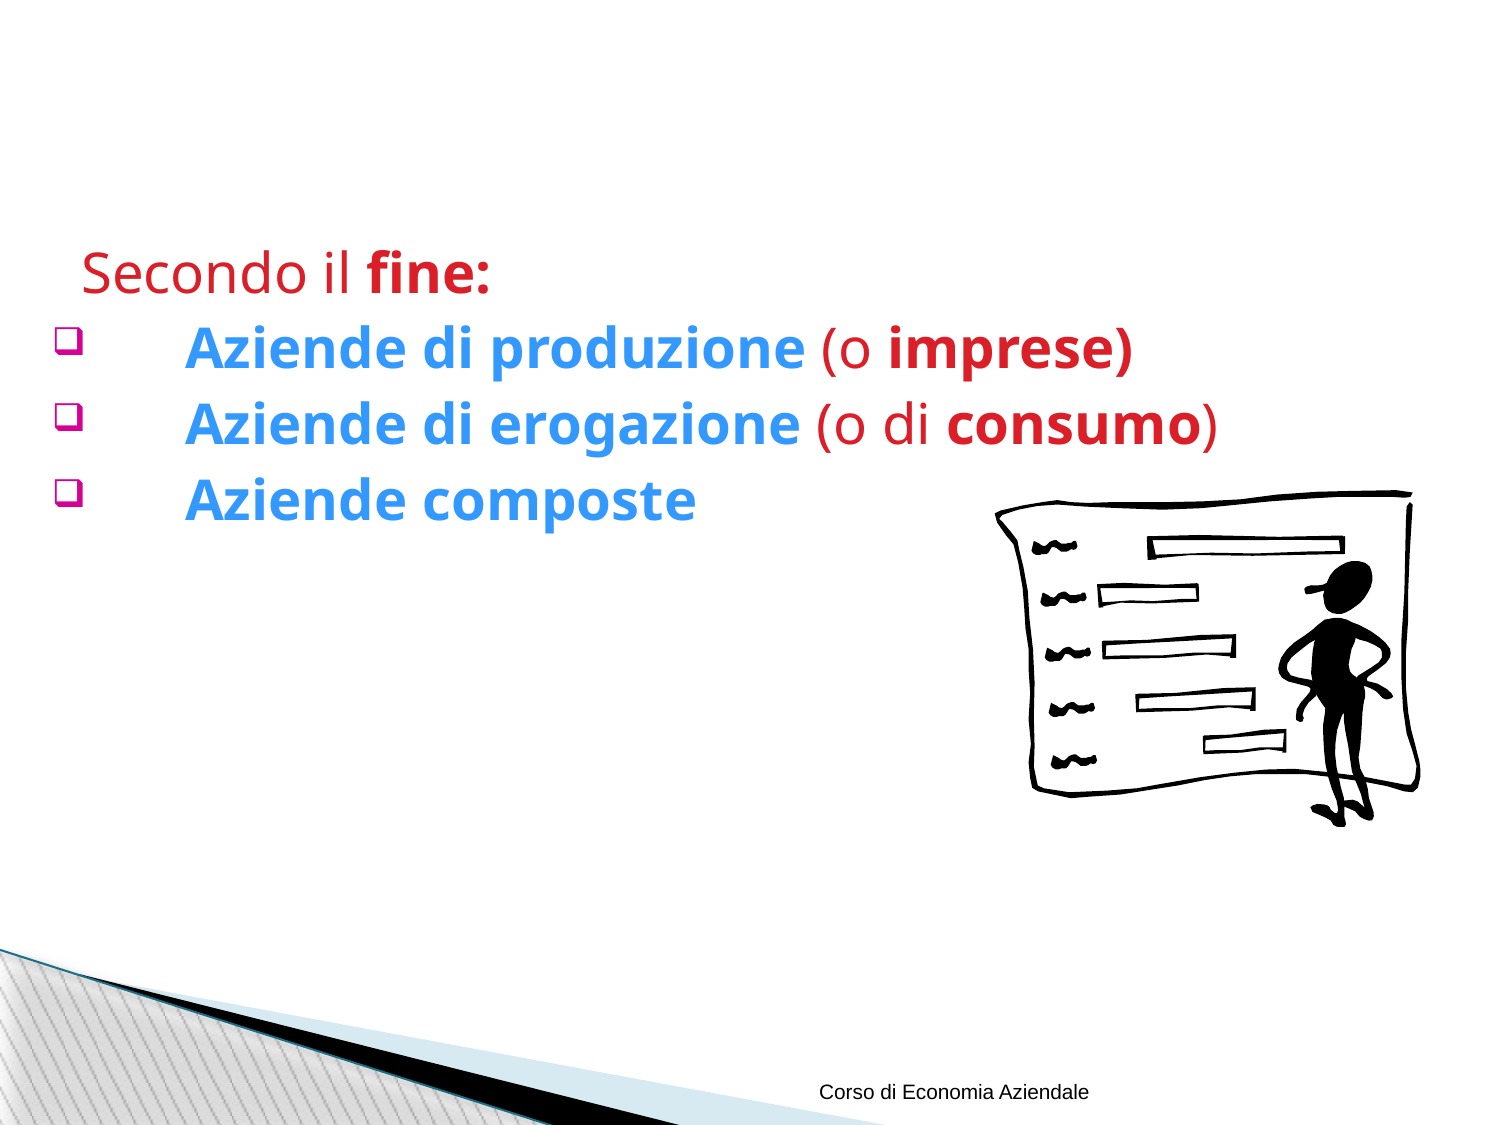

# Secondo il fine:
Aziende di produzione (o imprese)
Aziende di erogazione (o di consumo)
Aziende composte
Corso di Economia Aziendale